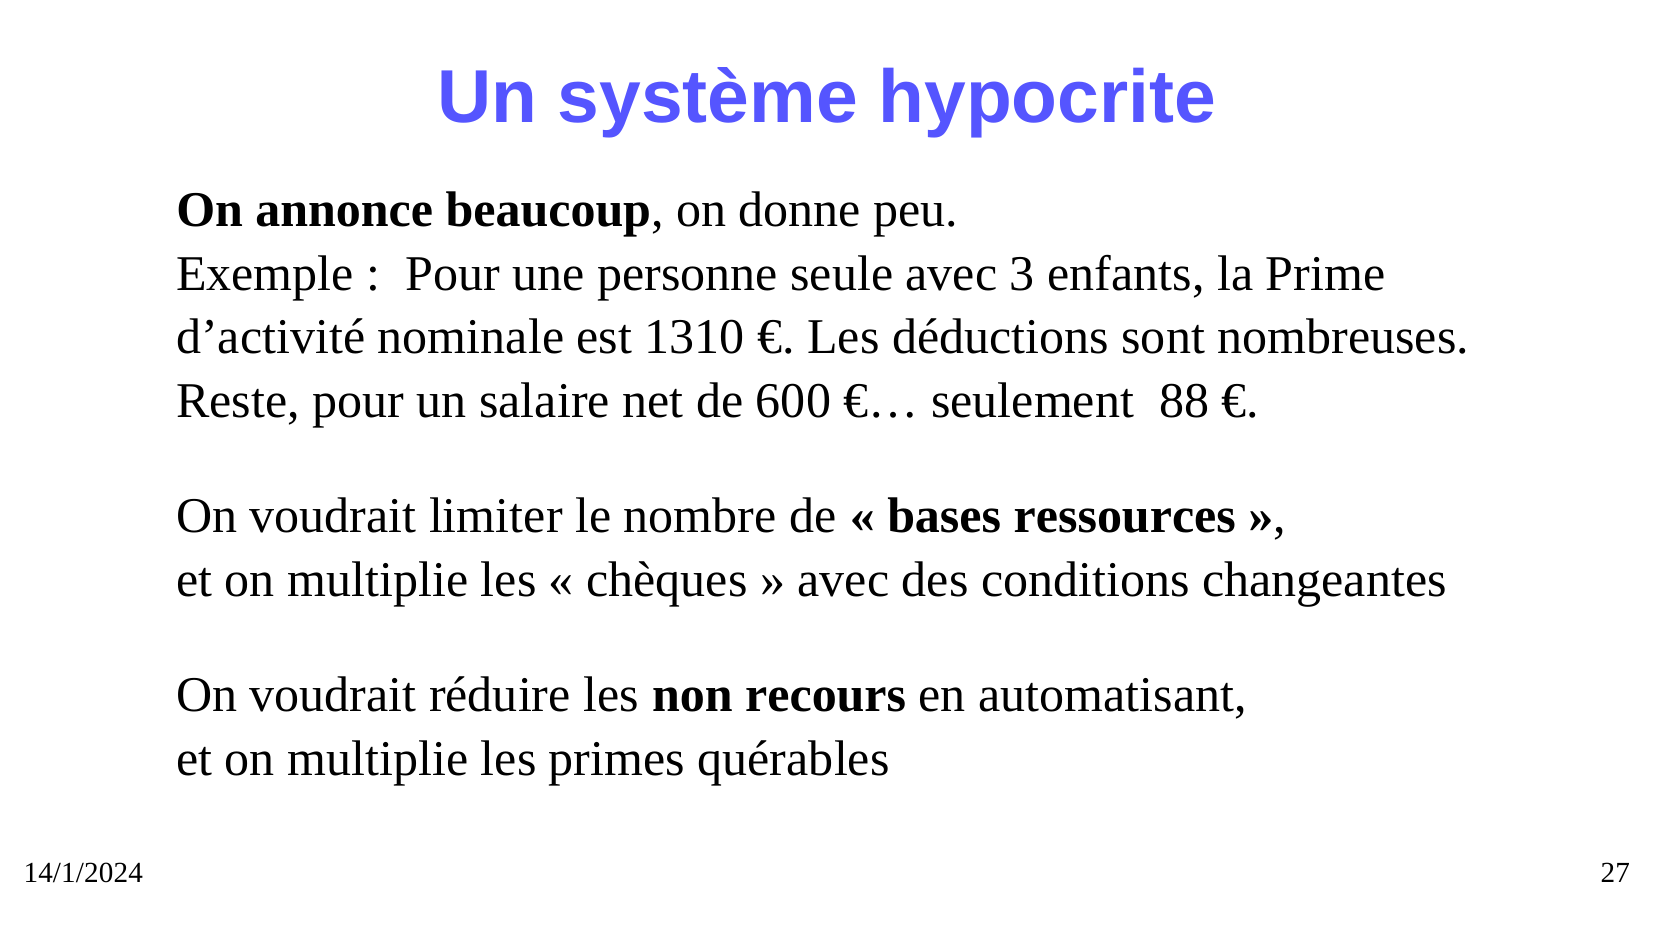

# Un système hypocrite
On annonce beaucoup, on donne peu.
Exemple : Pour une personne seule avec 3 enfants, la Prime
d’activité nominale est 1310 €. Les déductions sont nombreuses.
Reste, pour un salaire net de 600 €… seulement 88 €.
On voudrait limiter le nombre de « bases ressources »,
et on multiplie les « chèques » avec des conditions changeantes
On voudrait réduire les non recours en automatisant,
et on multiplie les primes quérables
14/1/2024
27